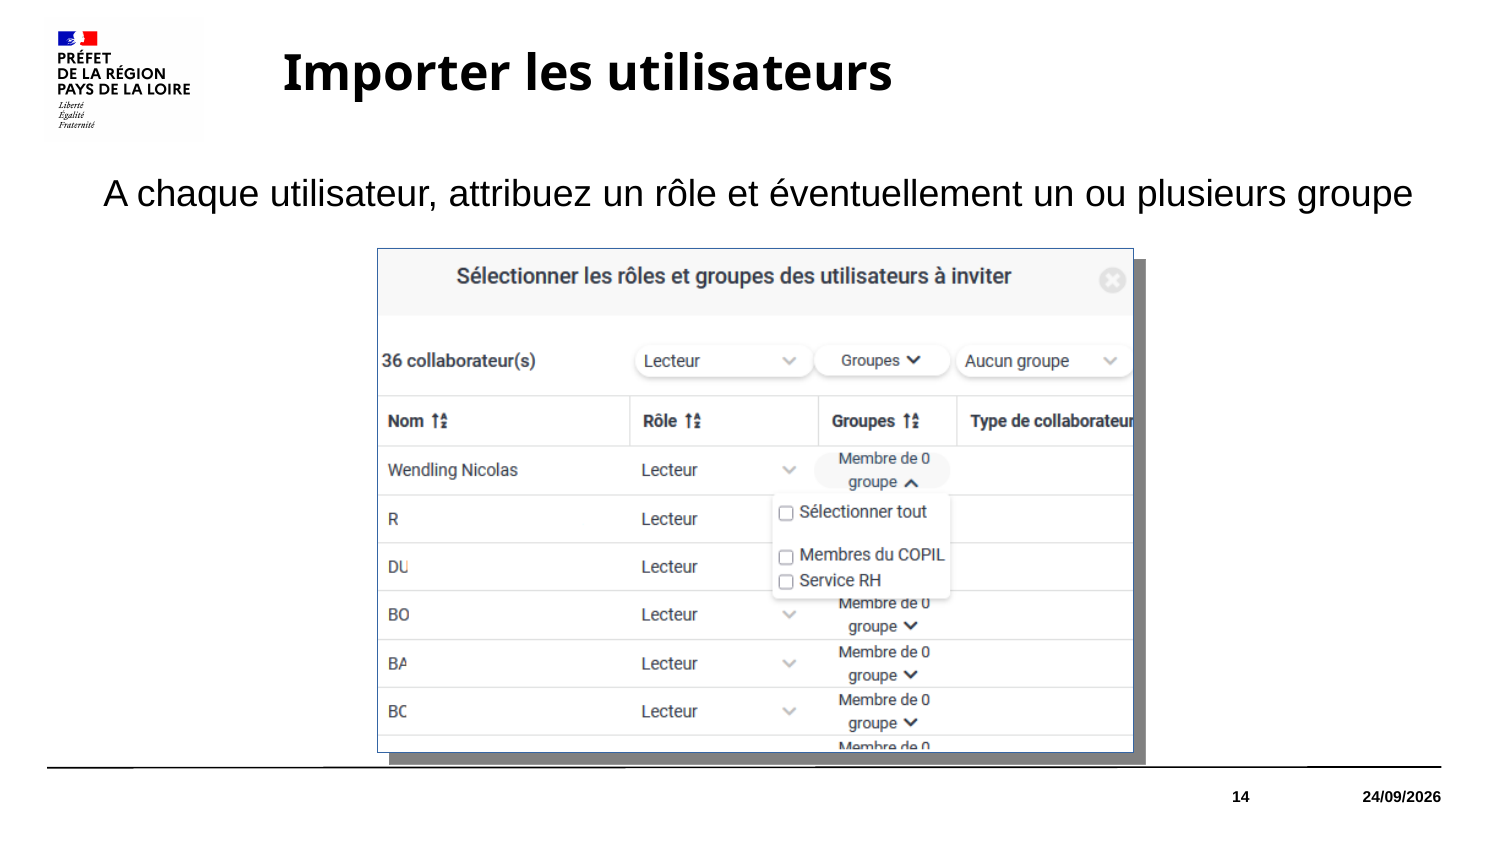

# Importer les utilisateurs
A chaque utilisateur, attribuez un rôle et éventuellement un ou plusieurs groupe